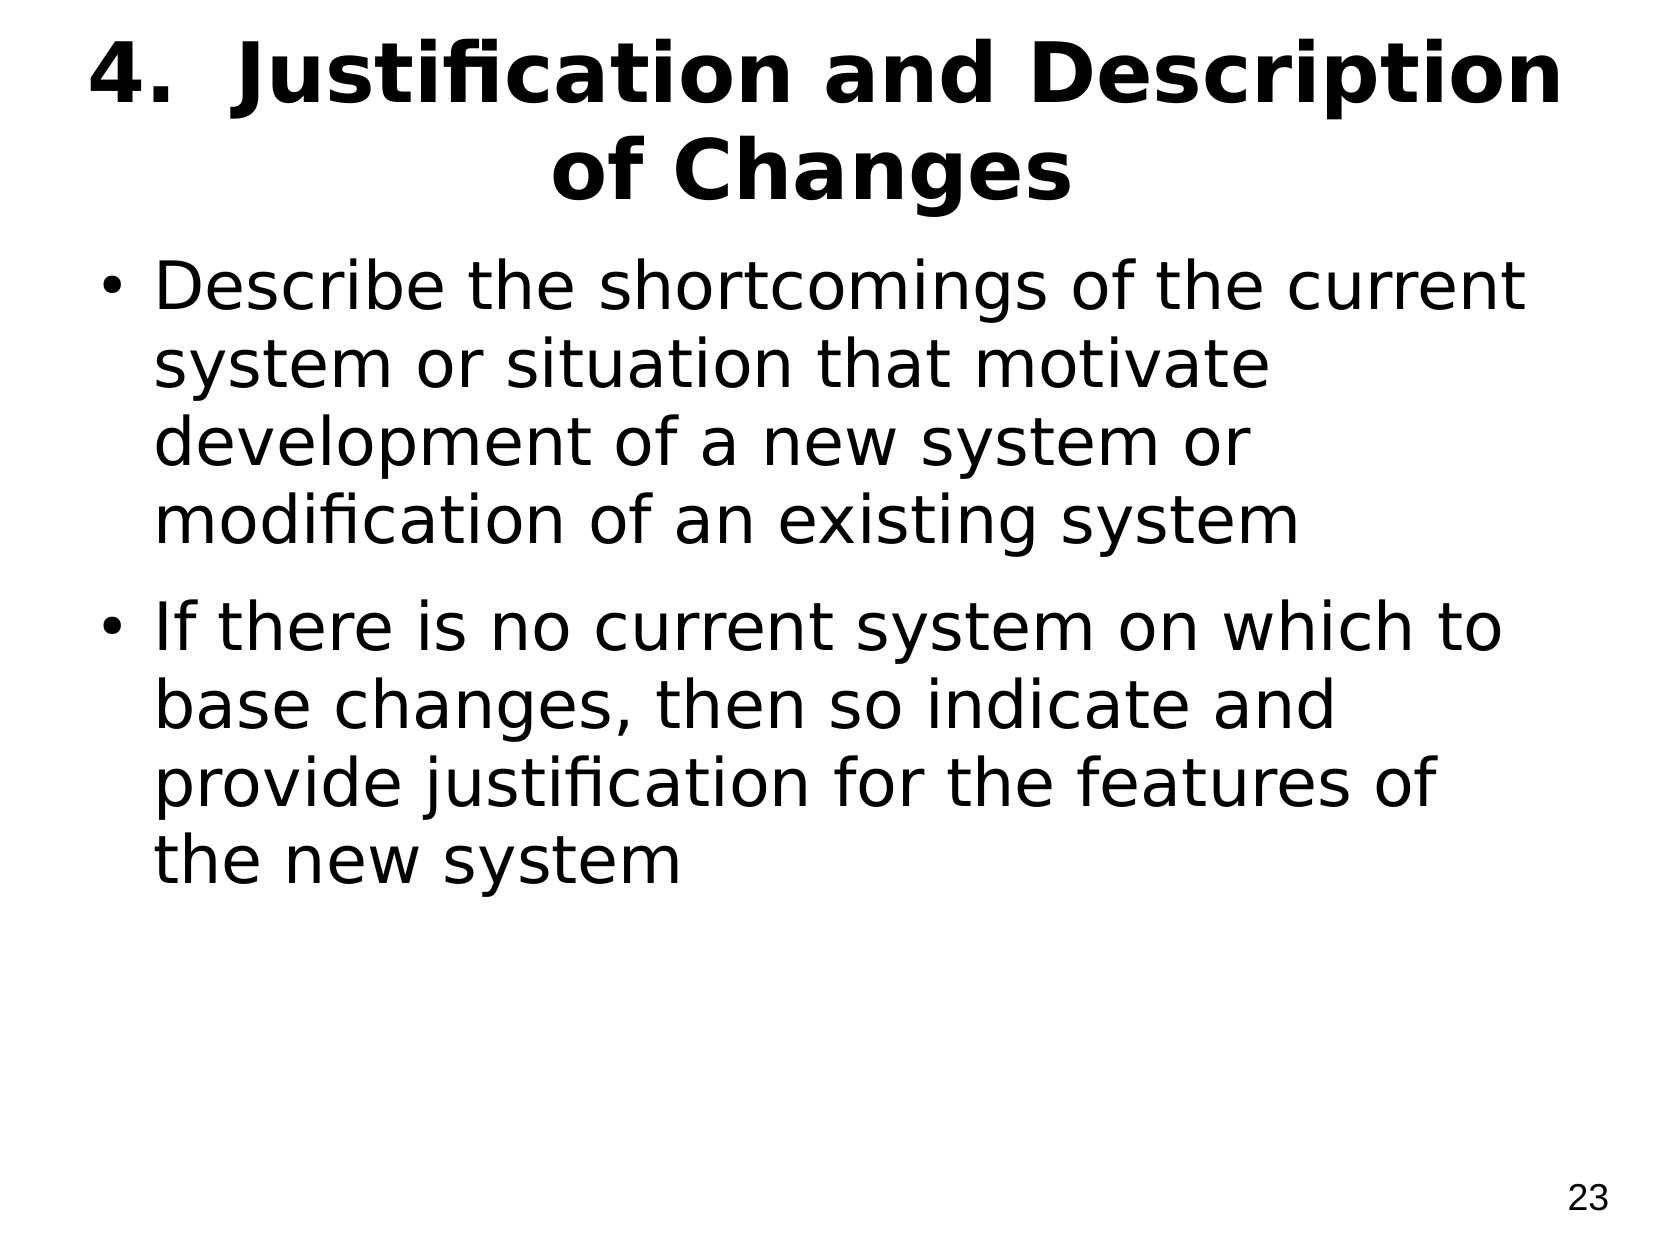

# 4. Justification and Description of Changes
Describe the shortcomings of the current system or situation that motivate development of a new system or modification of an existing system
If there is no current system on which to base changes, then so indicate and provide justification for the features of the new system